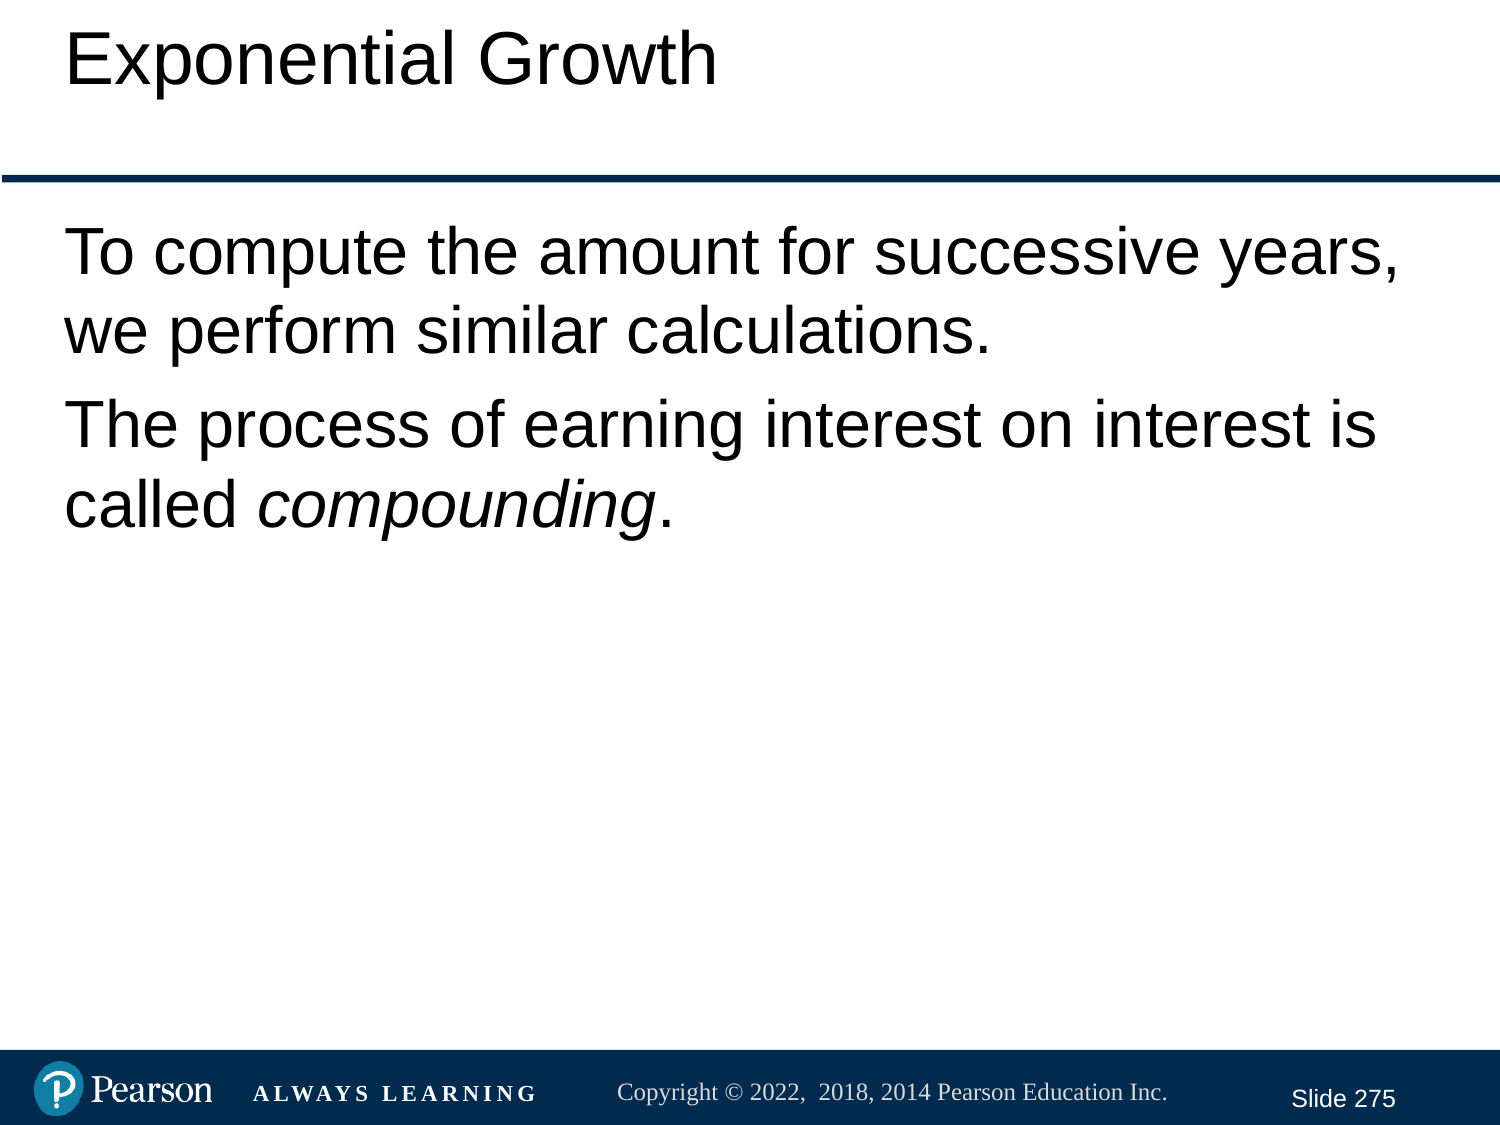

# Exponential Growth
To compute the amount for successive years, we perform similar calculations.
The process of earning interest on interest is called compounding.